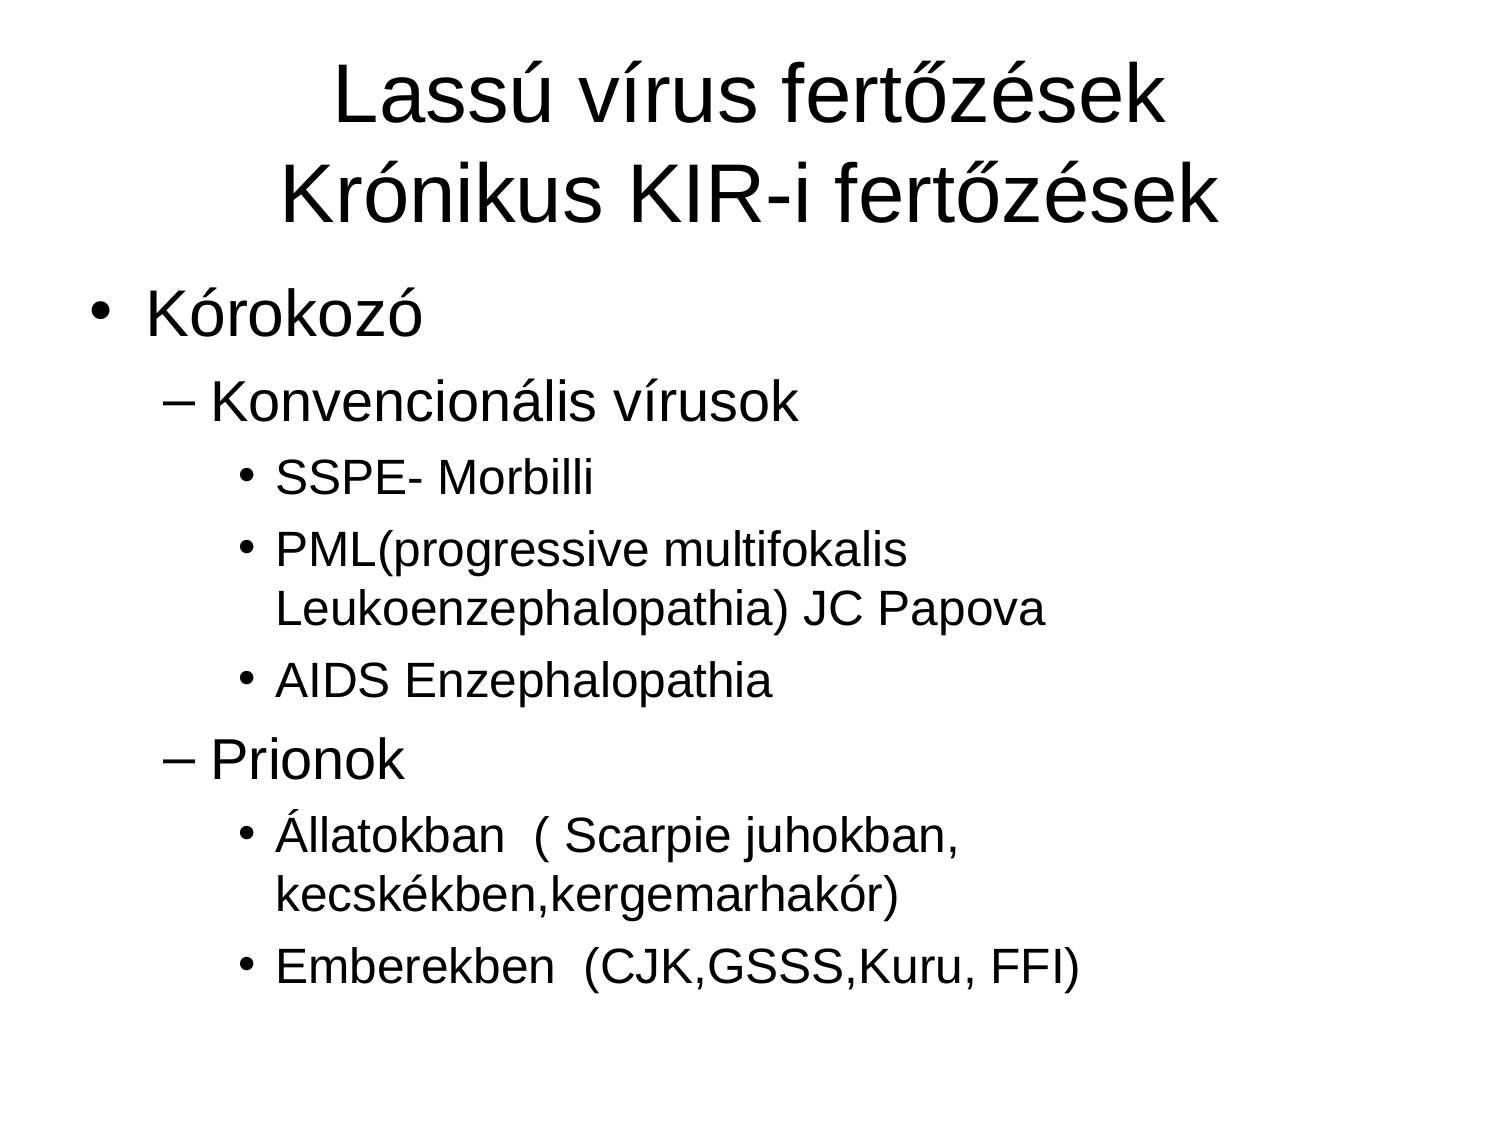

# Lassú vírus fertőzések Krónikus KIR-i fertőzések
Kórokozó
Konvencionális vírusok
SSPE- Morbilli
PML(progressive multifokalis Leukoenzephalopathia) JC Papova
AIDS Enzephalopathia
Prionok
Állatokban ( Scarpie juhokban, kecskékben,kergemarhakór)
Emberekben (CJK,GSSS,Kuru, FFI)